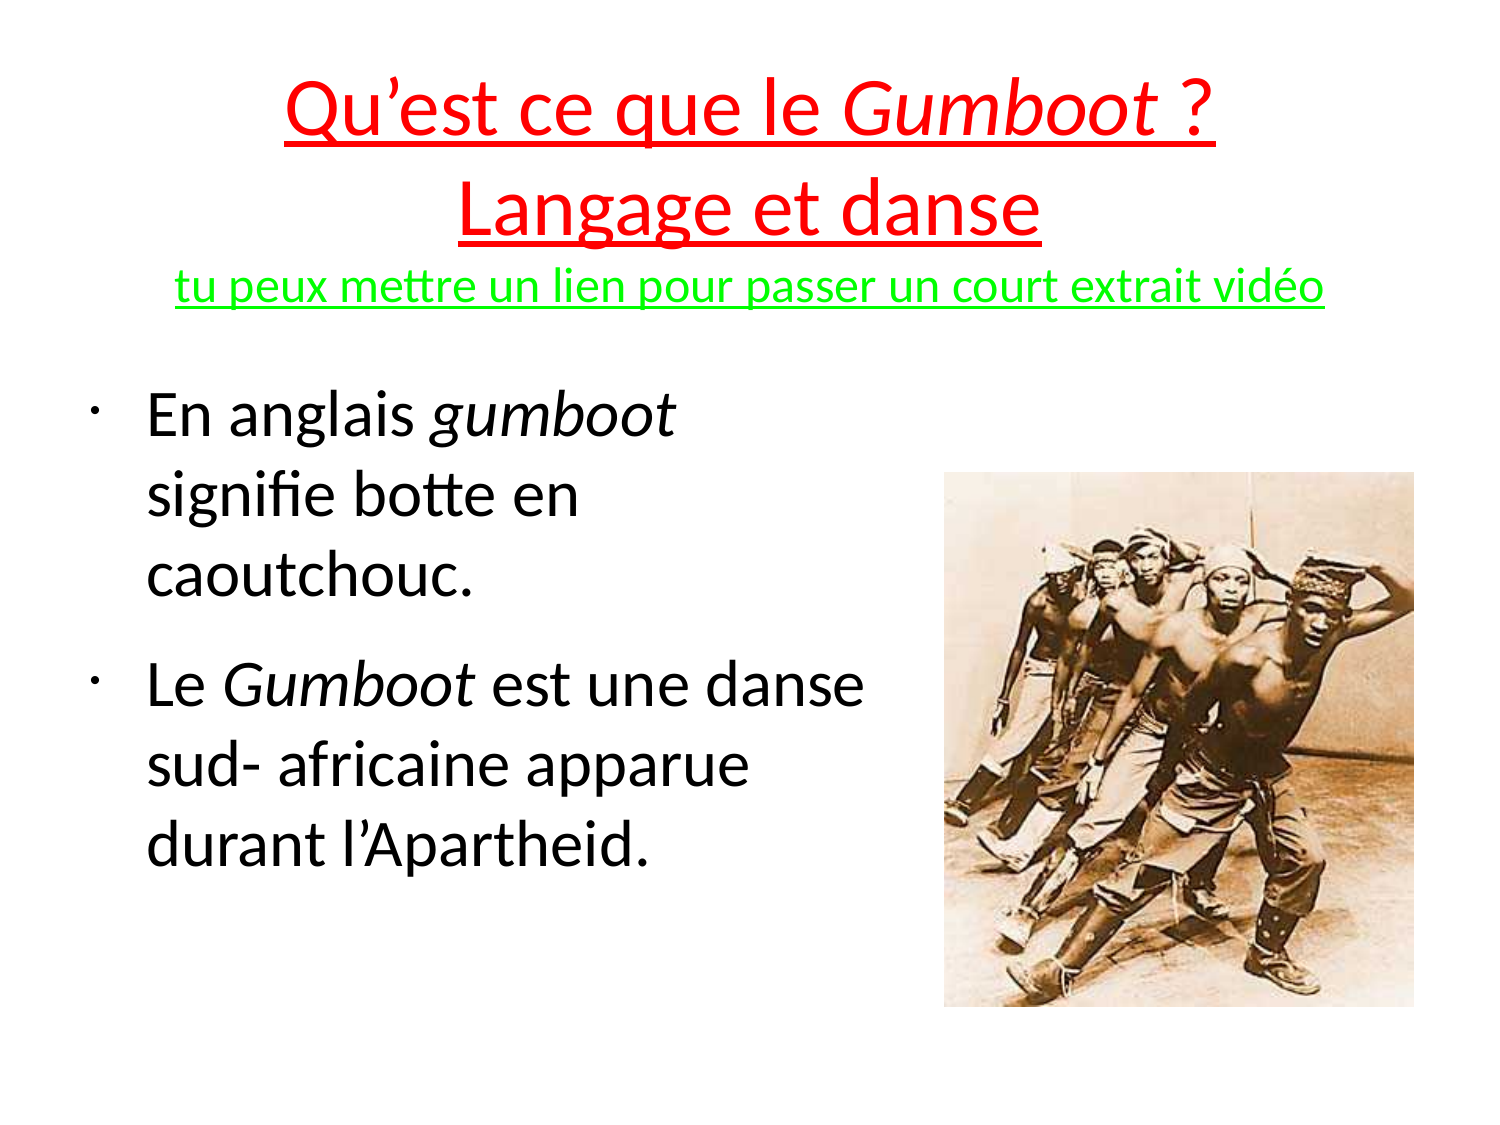

# Qu’est ce que le Gumboot ? Langage et danse tu peux mettre un lien pour passer un court extrait vidéo
En anglais gumboot signifie botte en caoutchouc.
Le Gumboot est une danse sud- africaine apparue durant l’Apartheid.